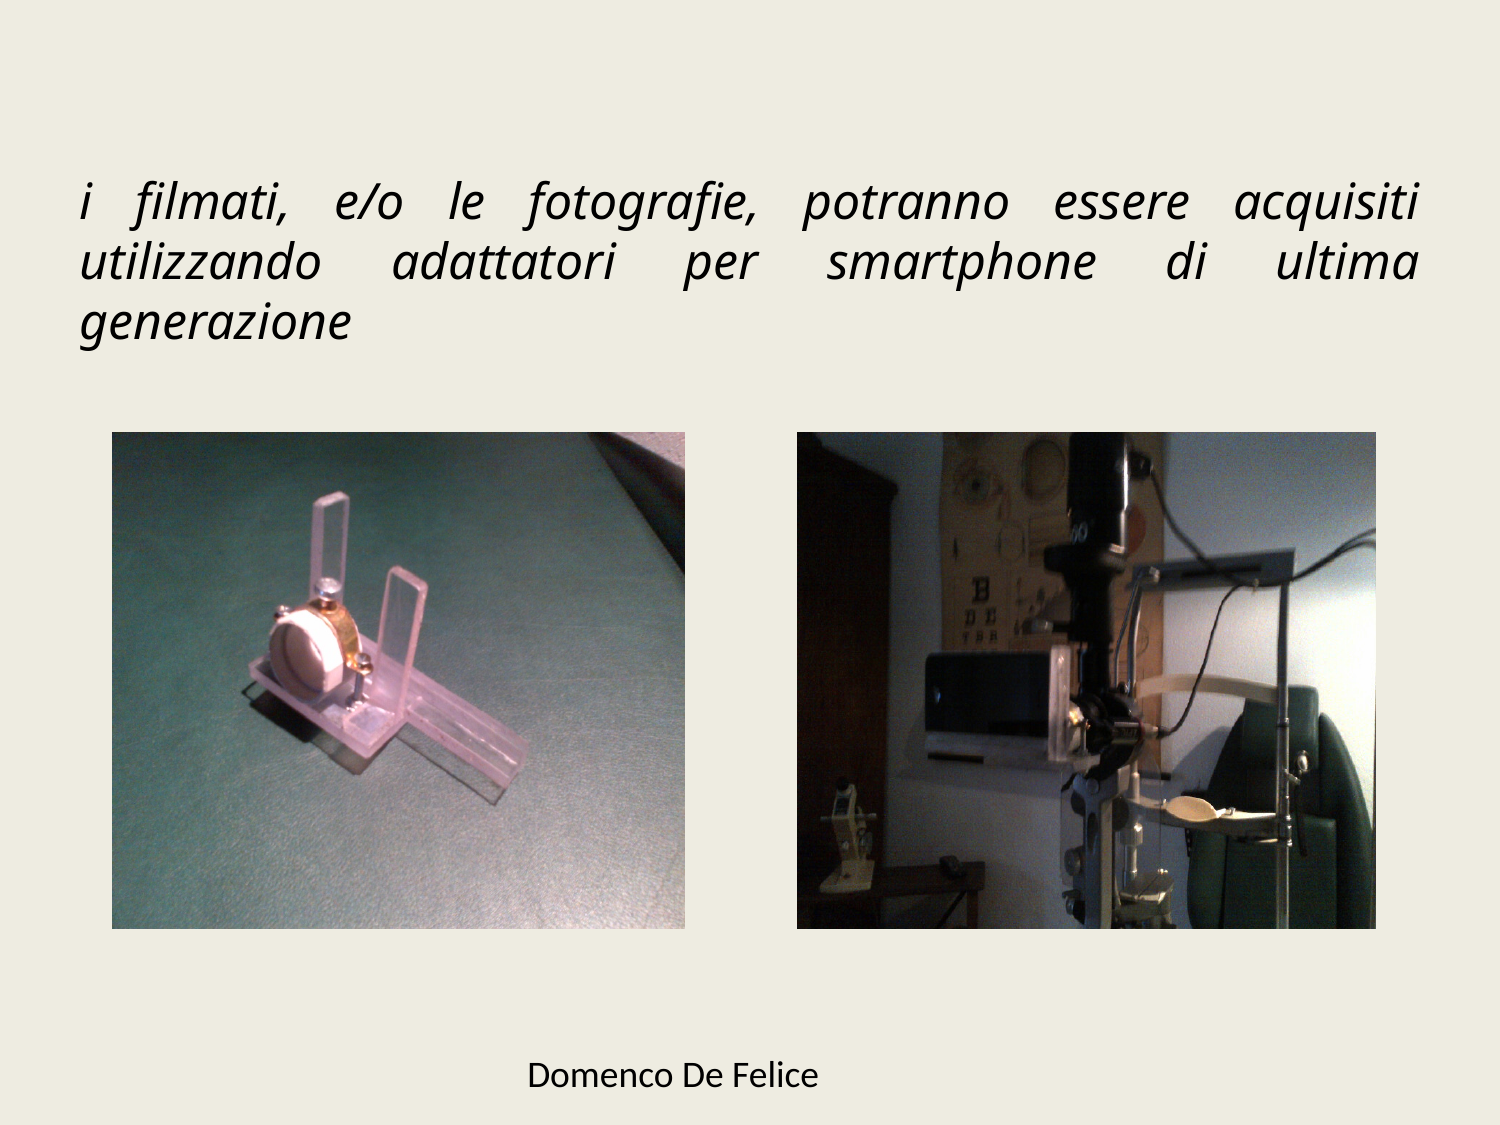

i filmati, e/o le fotografie, potranno essere acquisiti utilizzando adattatori per smartphone di ultima generazione
Domenco De Felice